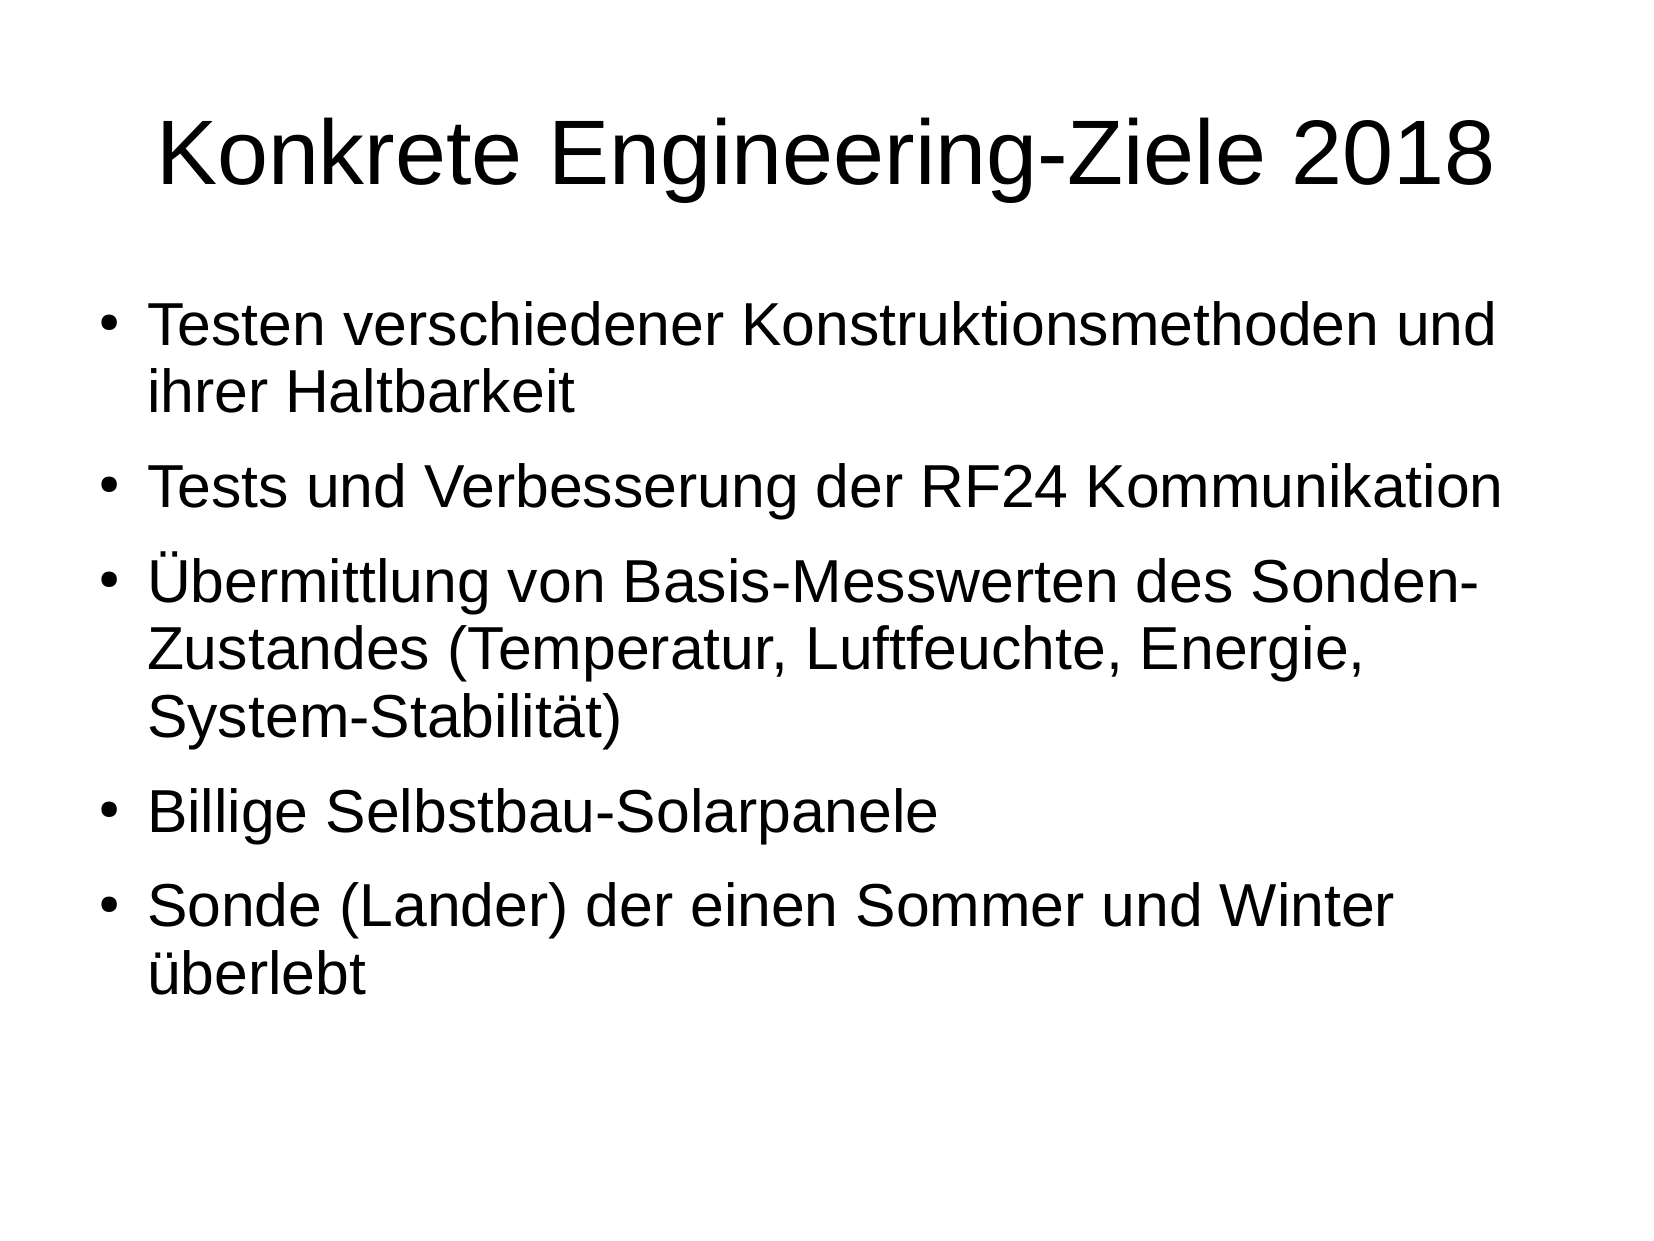

# Konkrete Engineering-Ziele 2018
Testen verschiedener Konstruktionsmethoden und ihrer Haltbarkeit
Tests und Verbesserung der RF24 Kommunikation
Übermittlung von Basis-Messwerten des Sonden-Zustandes (Temperatur, Luftfeuchte, Energie, System-Stabilität)
Billige Selbstbau-Solarpanele
Sonde (Lander) der einen Sommer und Winter überlebt